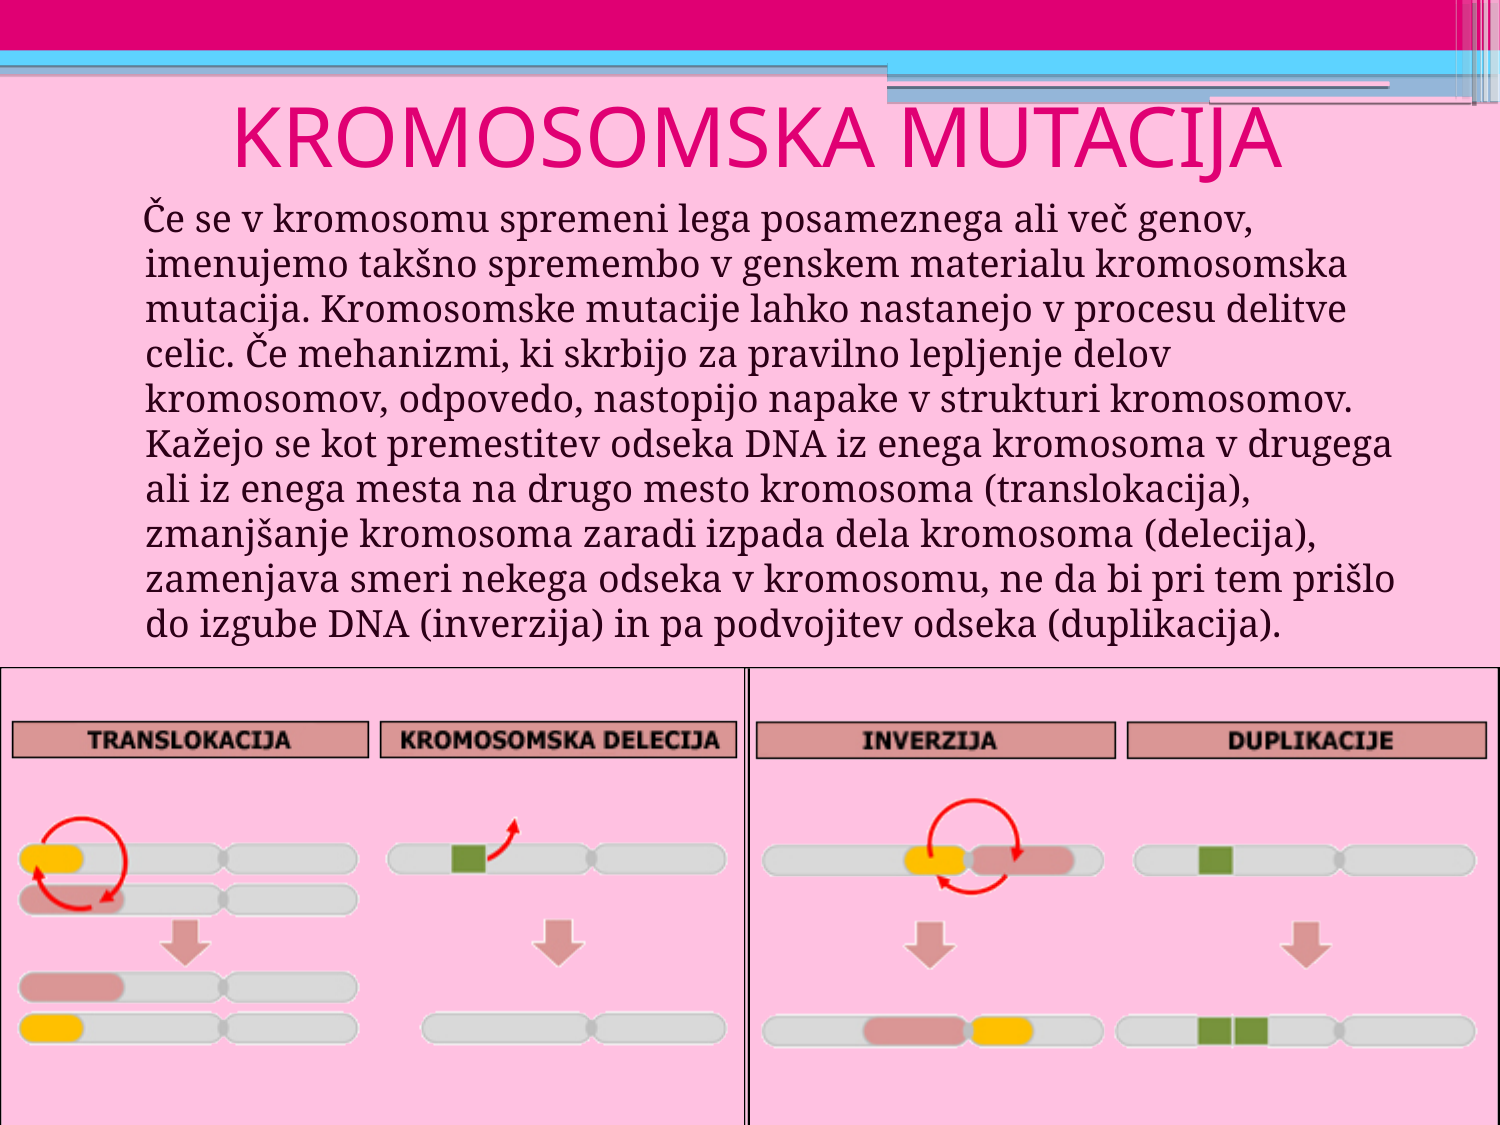

# KROMOSOMSKA MUTACIJA
 Če se v kromosomu spremeni lega posameznega ali več genov, imenujemo takšno spremembo v genskem materialu kromosomska mutacija. Kromosomske mutacije lahko nastanejo v procesu delitve celic. Če mehanizmi, ki skrbijo za pravilno lepljenje delov kromosomov, odpovedo, nastopijo napake v strukturi kromosomov. Kažejo se kot premestitev odseka DNA iz enega kromosoma v drugega ali iz enega mesta na drugo mesto kromosoma (translokacija), zmanjšanje kromosoma zaradi izpada dela kromosoma (delecija), zamenjava smeri nekega odseka v kromosomu, ne da bi pri tem prišlo do izgube DNA (inverzija) in pa podvojitev odseka (duplikacija).